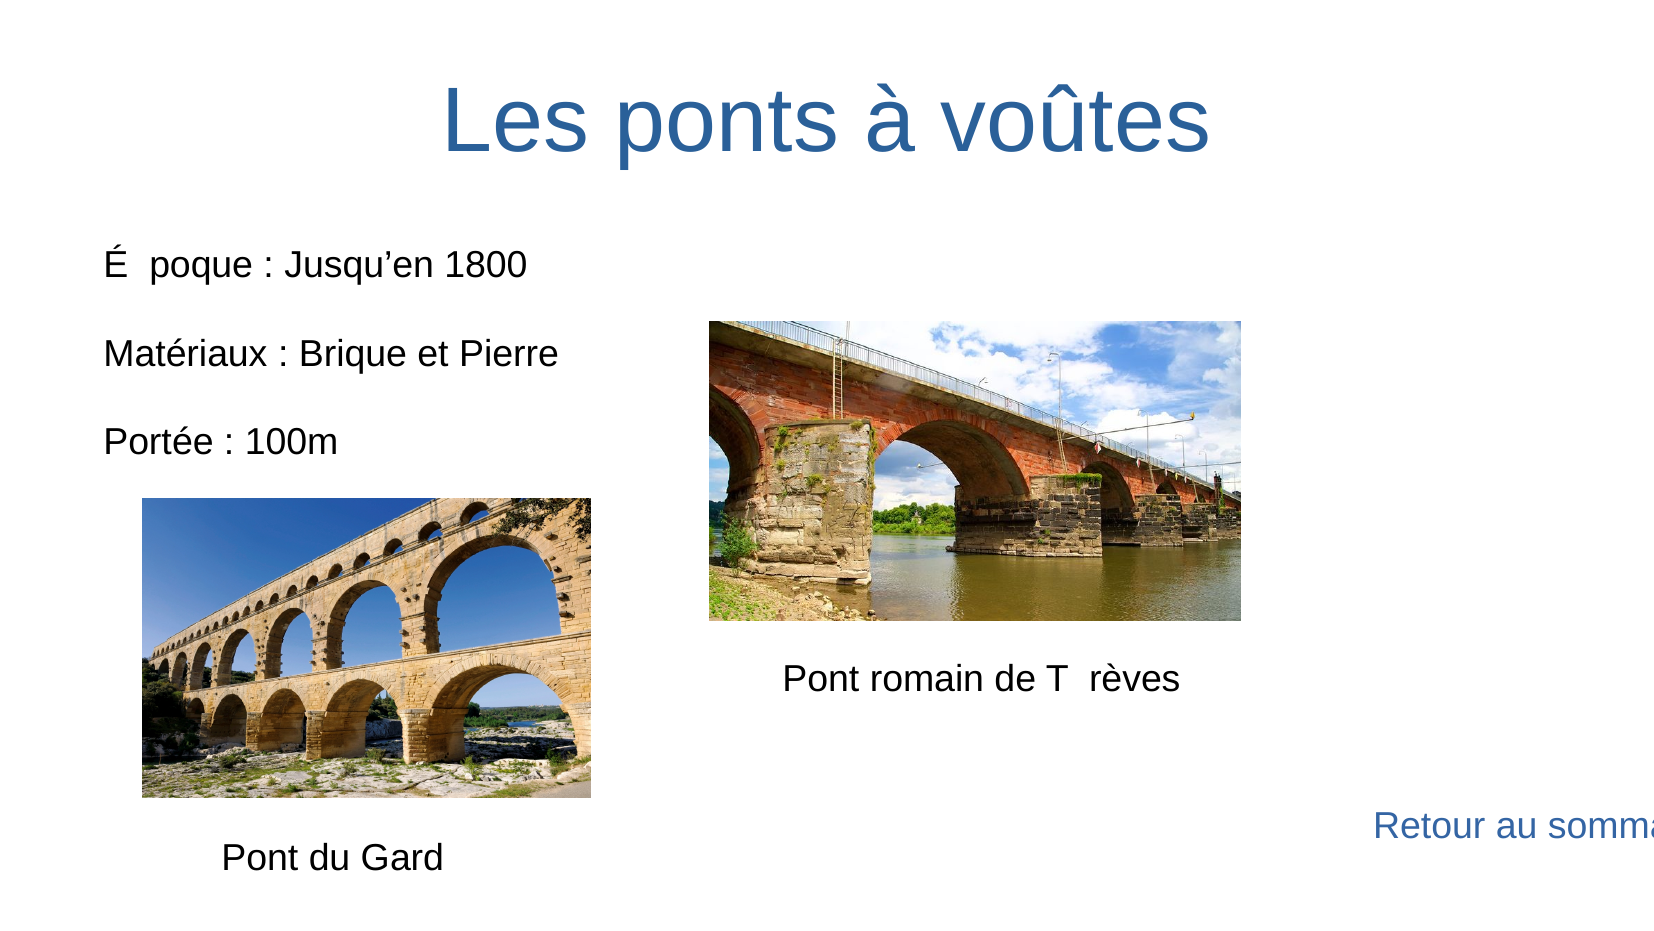

# Les ponts à voûtes
É poque : Jusqu’en 1800
Matériaux : Brique et Pierre
Portée : 100m
Pont romain de T rèves
Retour au sommaire
Pont du Gard